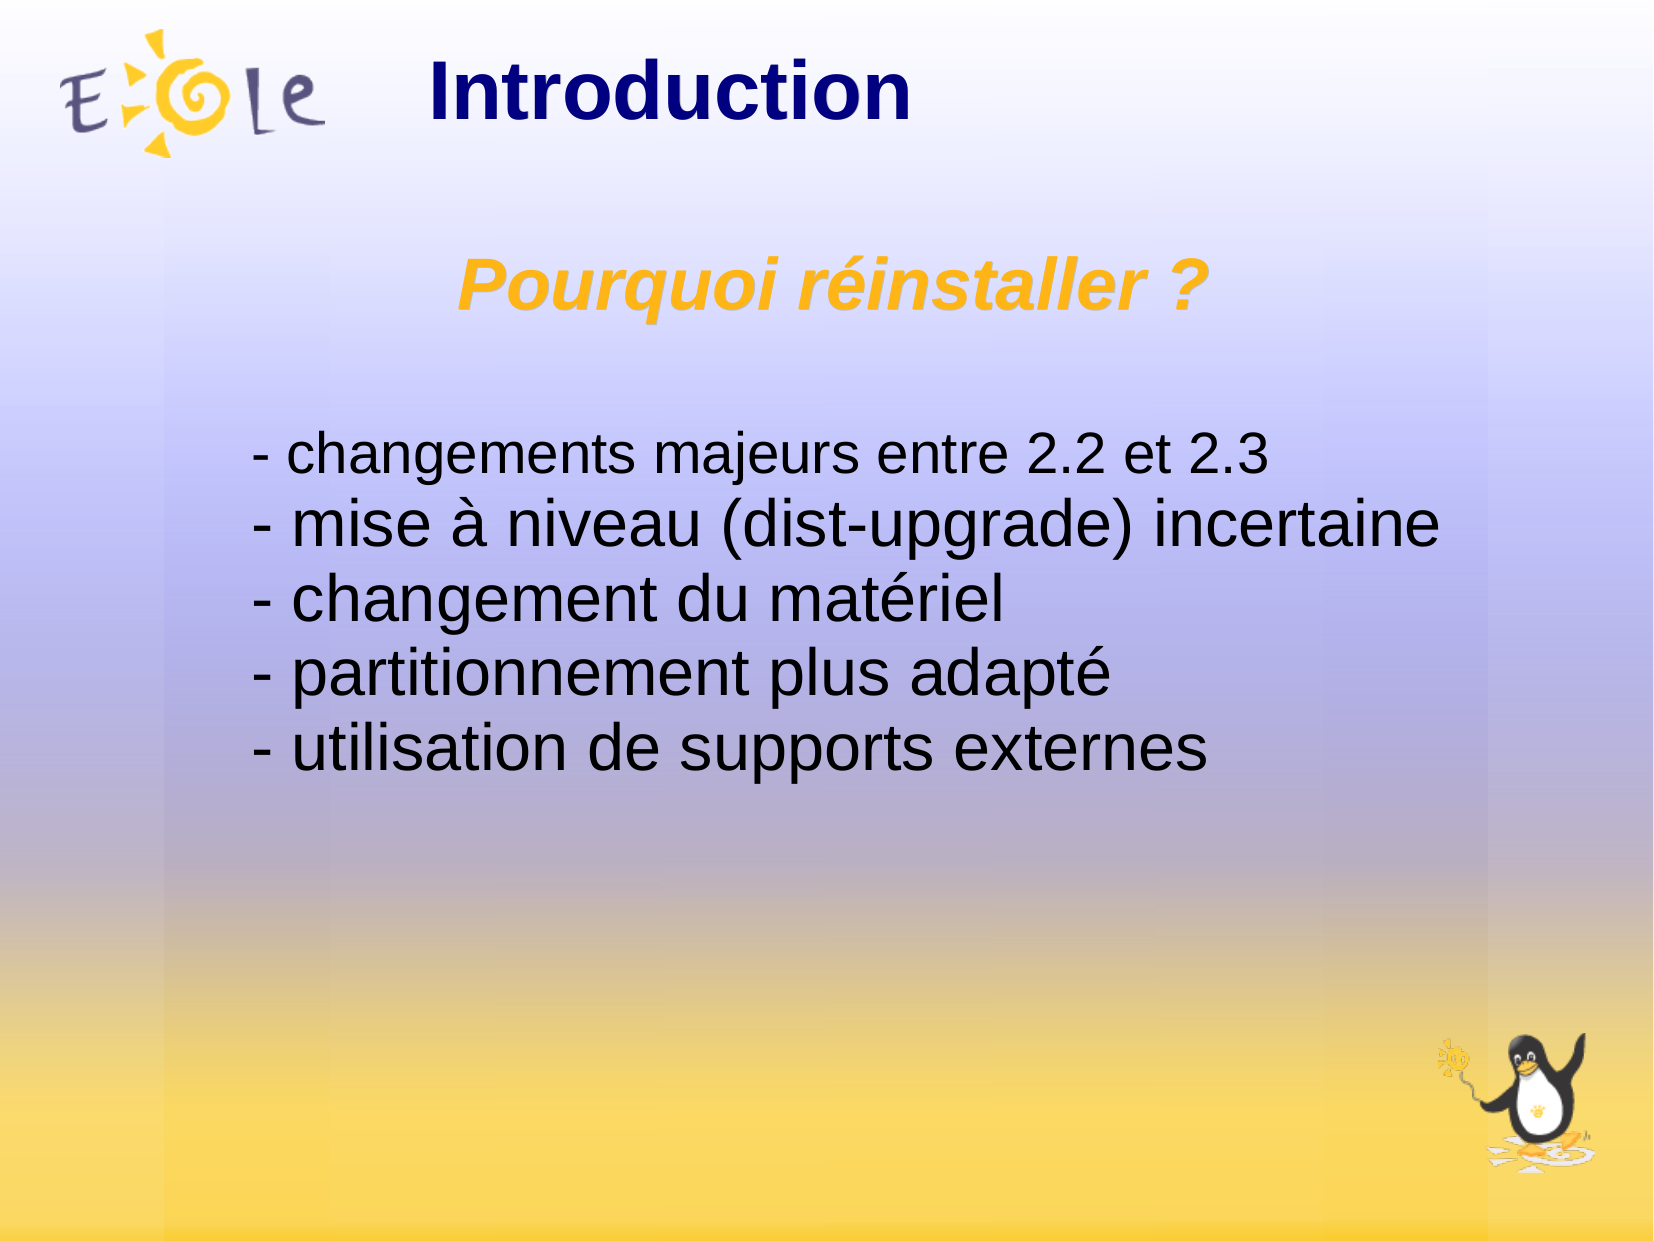

Introduction
Pourquoi réinstaller ?
- changements majeurs entre 2.2 et 2.3
- mise à niveau (dist-upgrade) incertaine
- changement du matériel
- partitionnement plus adapté
- utilisation de supports externes